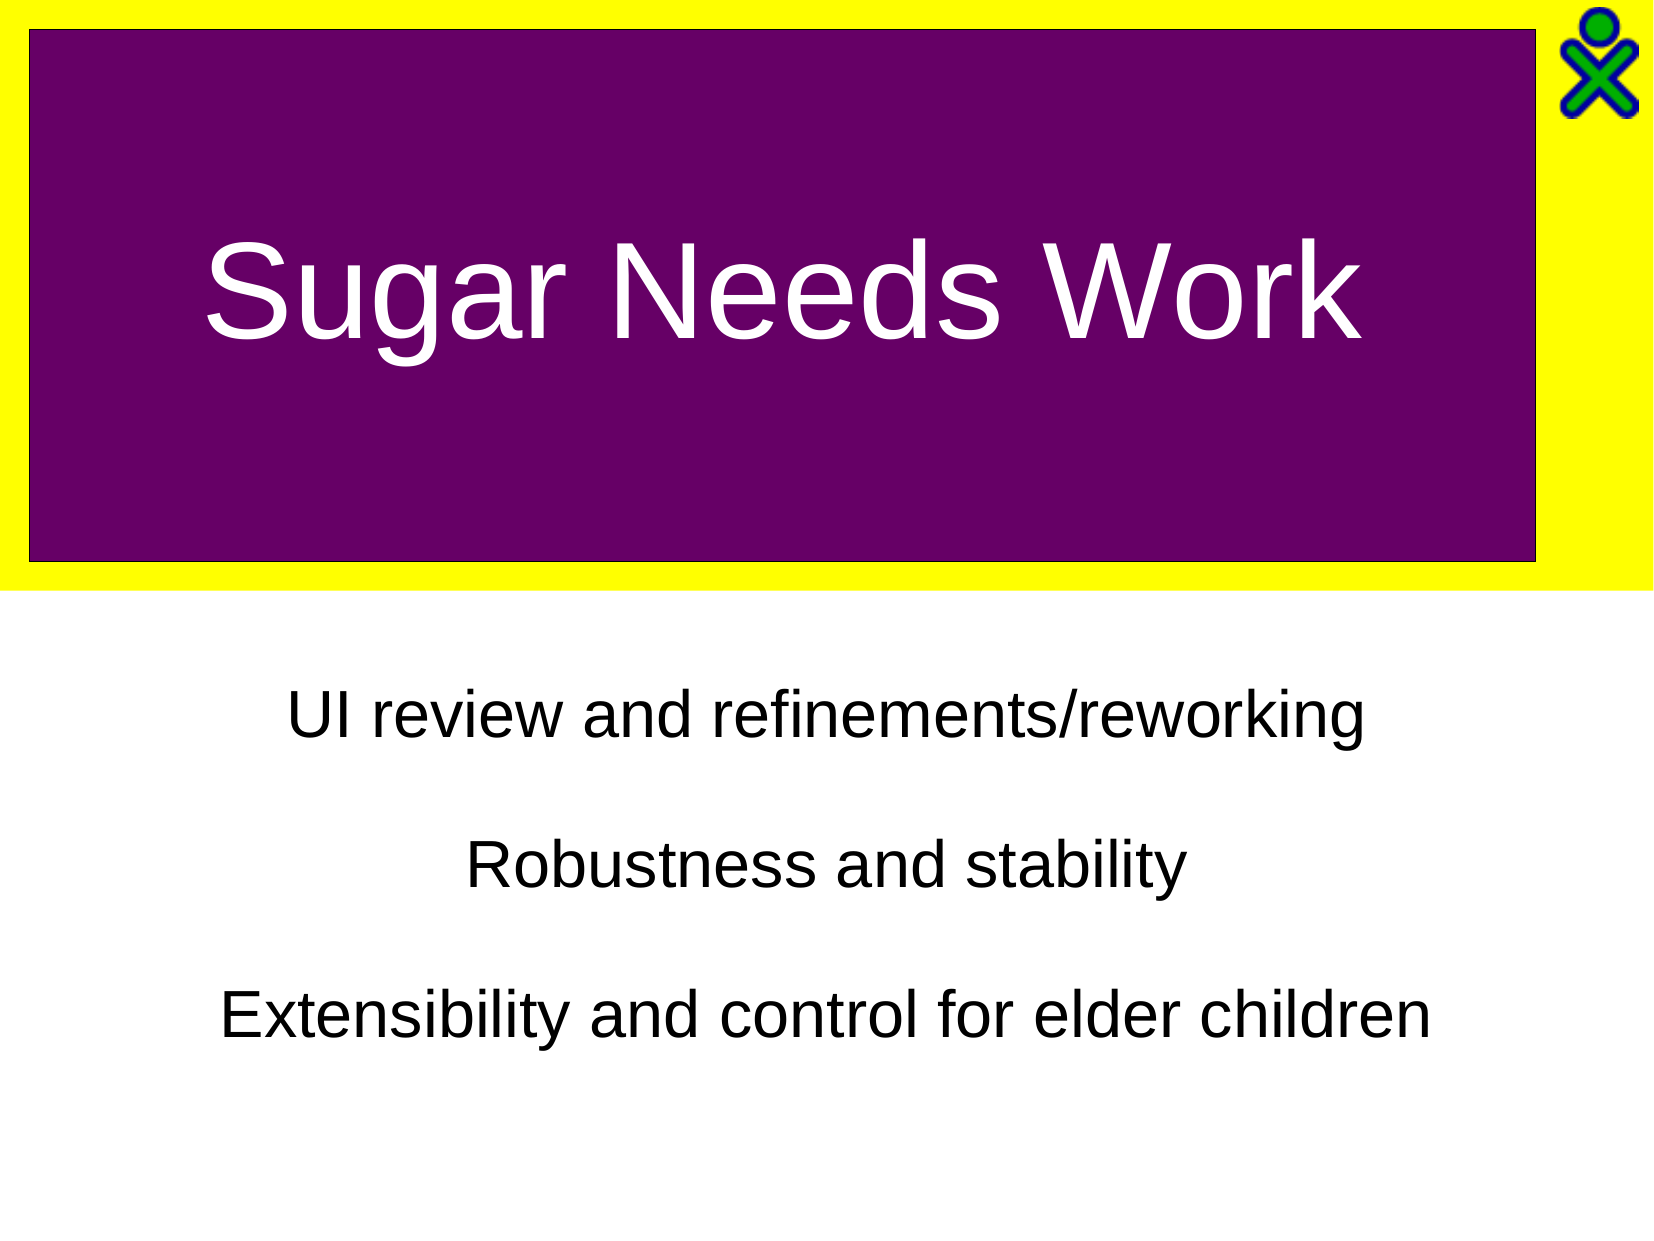

# Sugar Needs Work
UI review and refinements/reworking
Robustness and stability
Extensibility and control for elder children